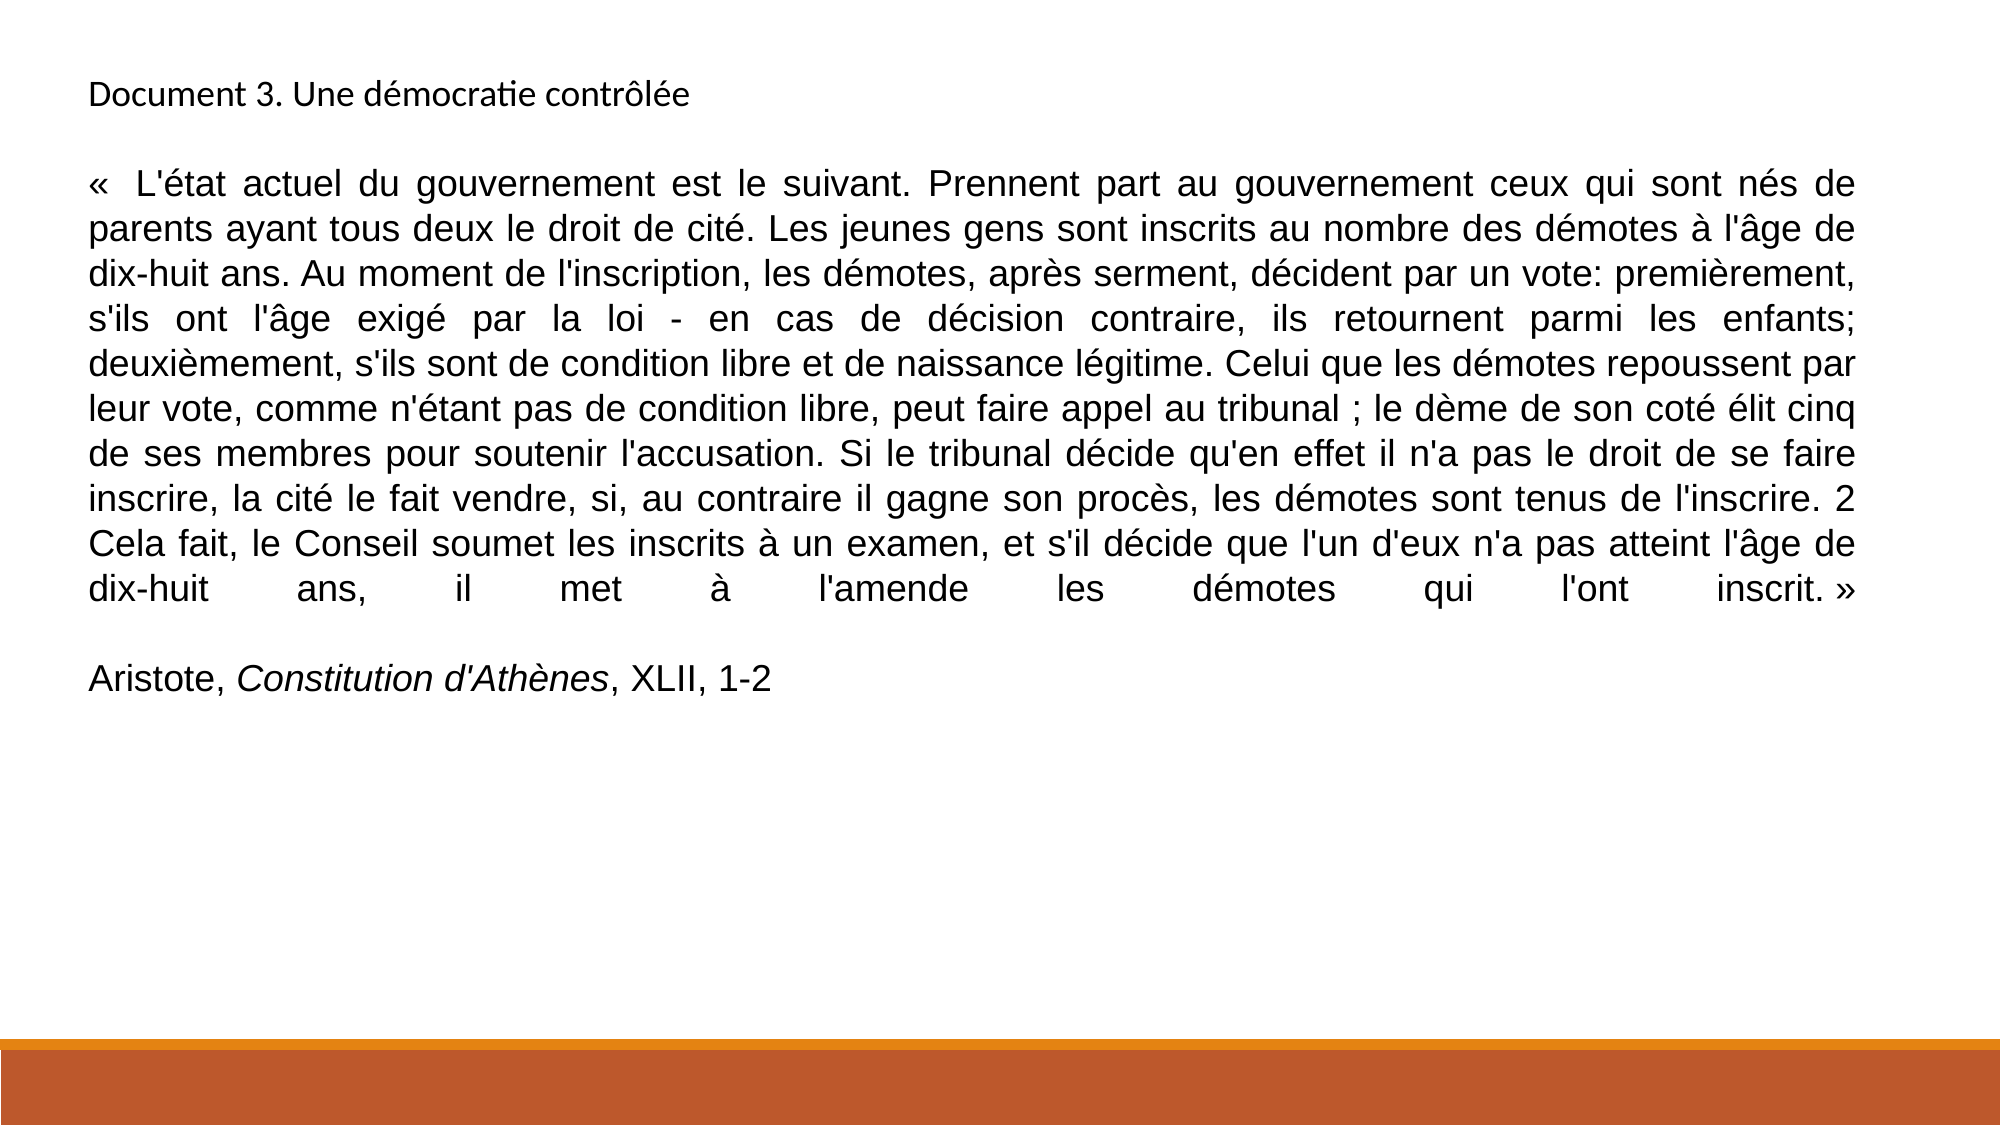

Document 3. Une démocratie contrôlée
«  L'état actuel du gouvernement est le suivant. Prennent part au gouvernement ceux qui sont nés de parents ayant tous deux le droit de cité. Les jeunes gens sont inscrits au nombre des démotes à l'âge de dix-huit ans. Au moment de l'inscription, les démotes, après serment, décident par un vote: premièrement, s'ils ont l'âge exigé par la loi - en cas de décision contraire, ils retournent parmi les enfants; deuxièmement, s'ils sont de condition libre et de naissance légitime. Celui que les démotes repoussent par leur vote, comme n'étant pas de condition libre, peut faire appel au tribunal ; le dème de son coté élit cinq de ses membres pour soutenir l'accusation. Si le tribunal décide qu'en effet il n'a pas le droit de se faire inscrire, la cité le fait vendre, si, au contraire il gagne son procès, les démotes sont tenus de l'inscrire. 2 Cela fait, le Conseil soumet les inscrits à un examen, et s'il décide que l'un d'eux n'a pas atteint l'âge de dix-huit ans, il met à l'amende les démotes qui l'ont inscrit. »
Aristote, Constitution d'Athènes, XLII, 1-2